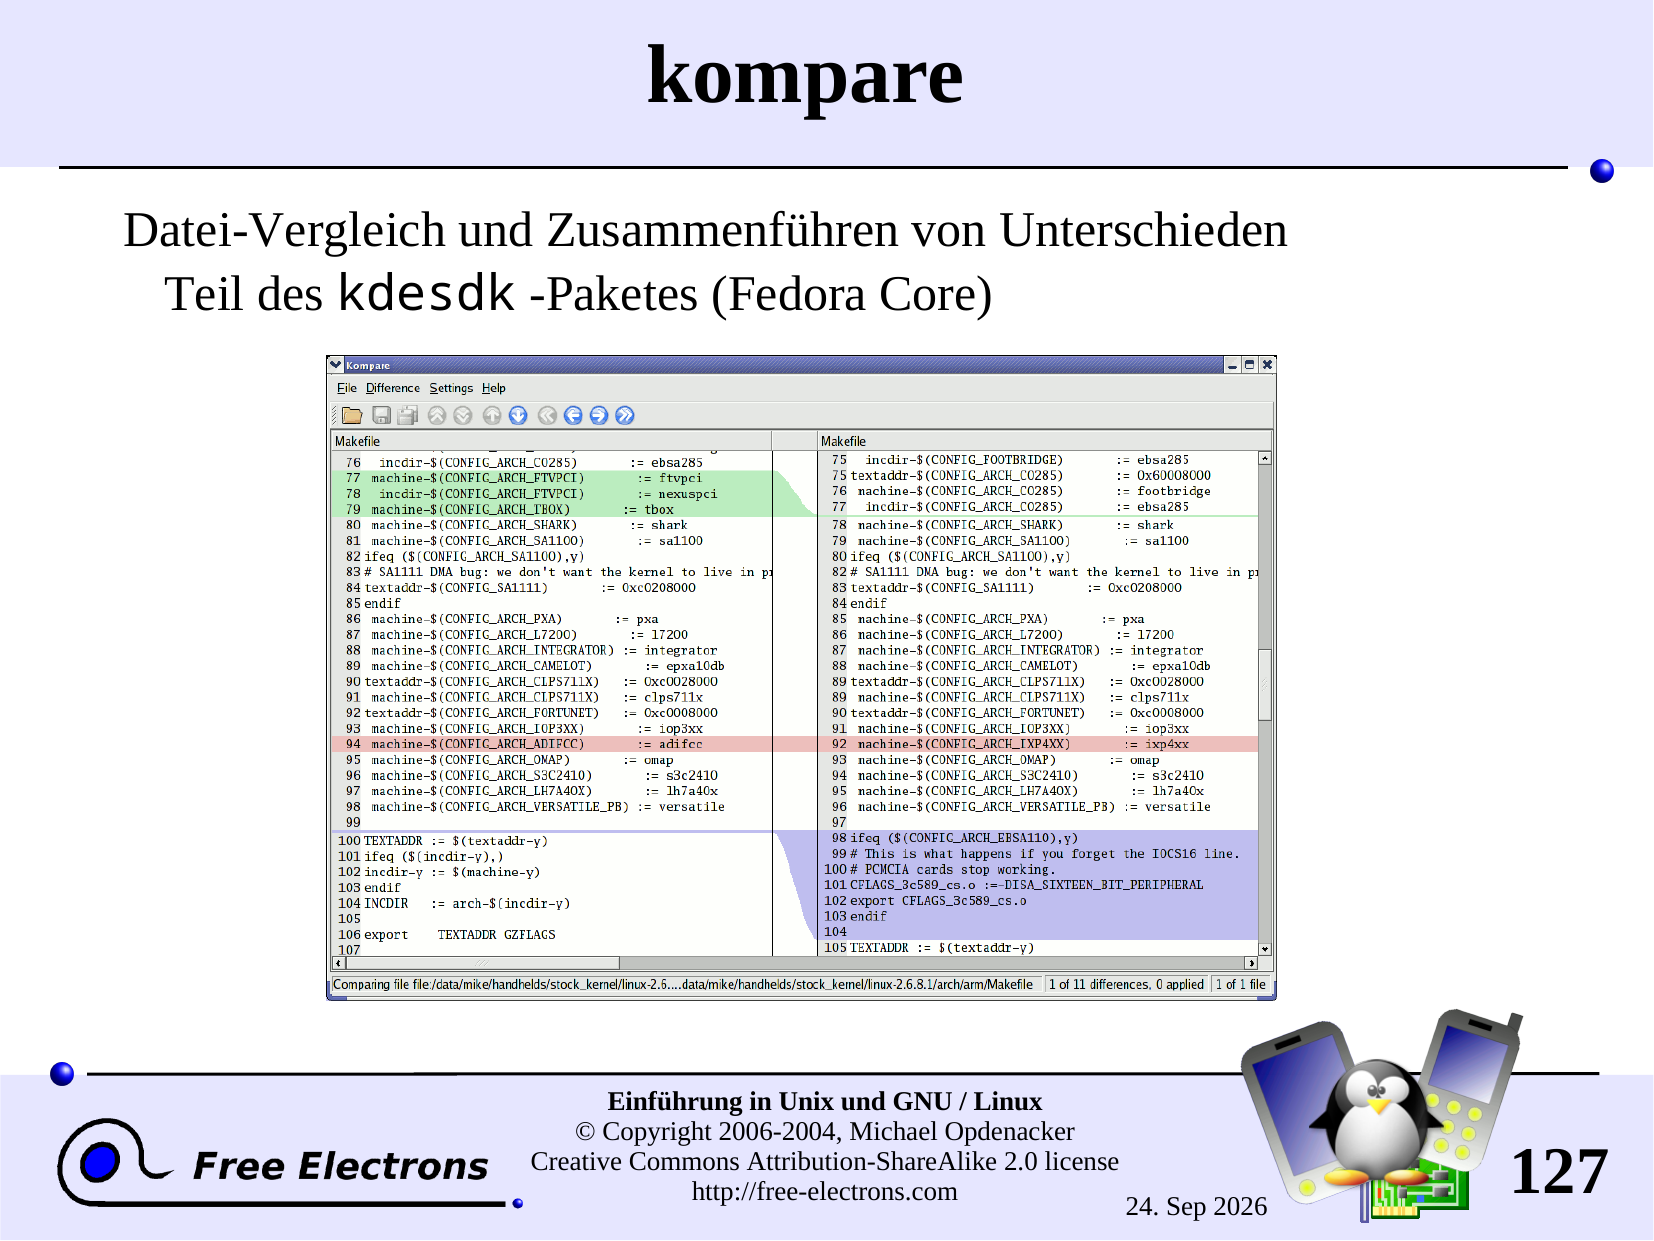

# kompare
 Datei-Vergleich und Zusammenführen von Unterschieden
Teil des kdesdk -Paketes (Fedora Core)